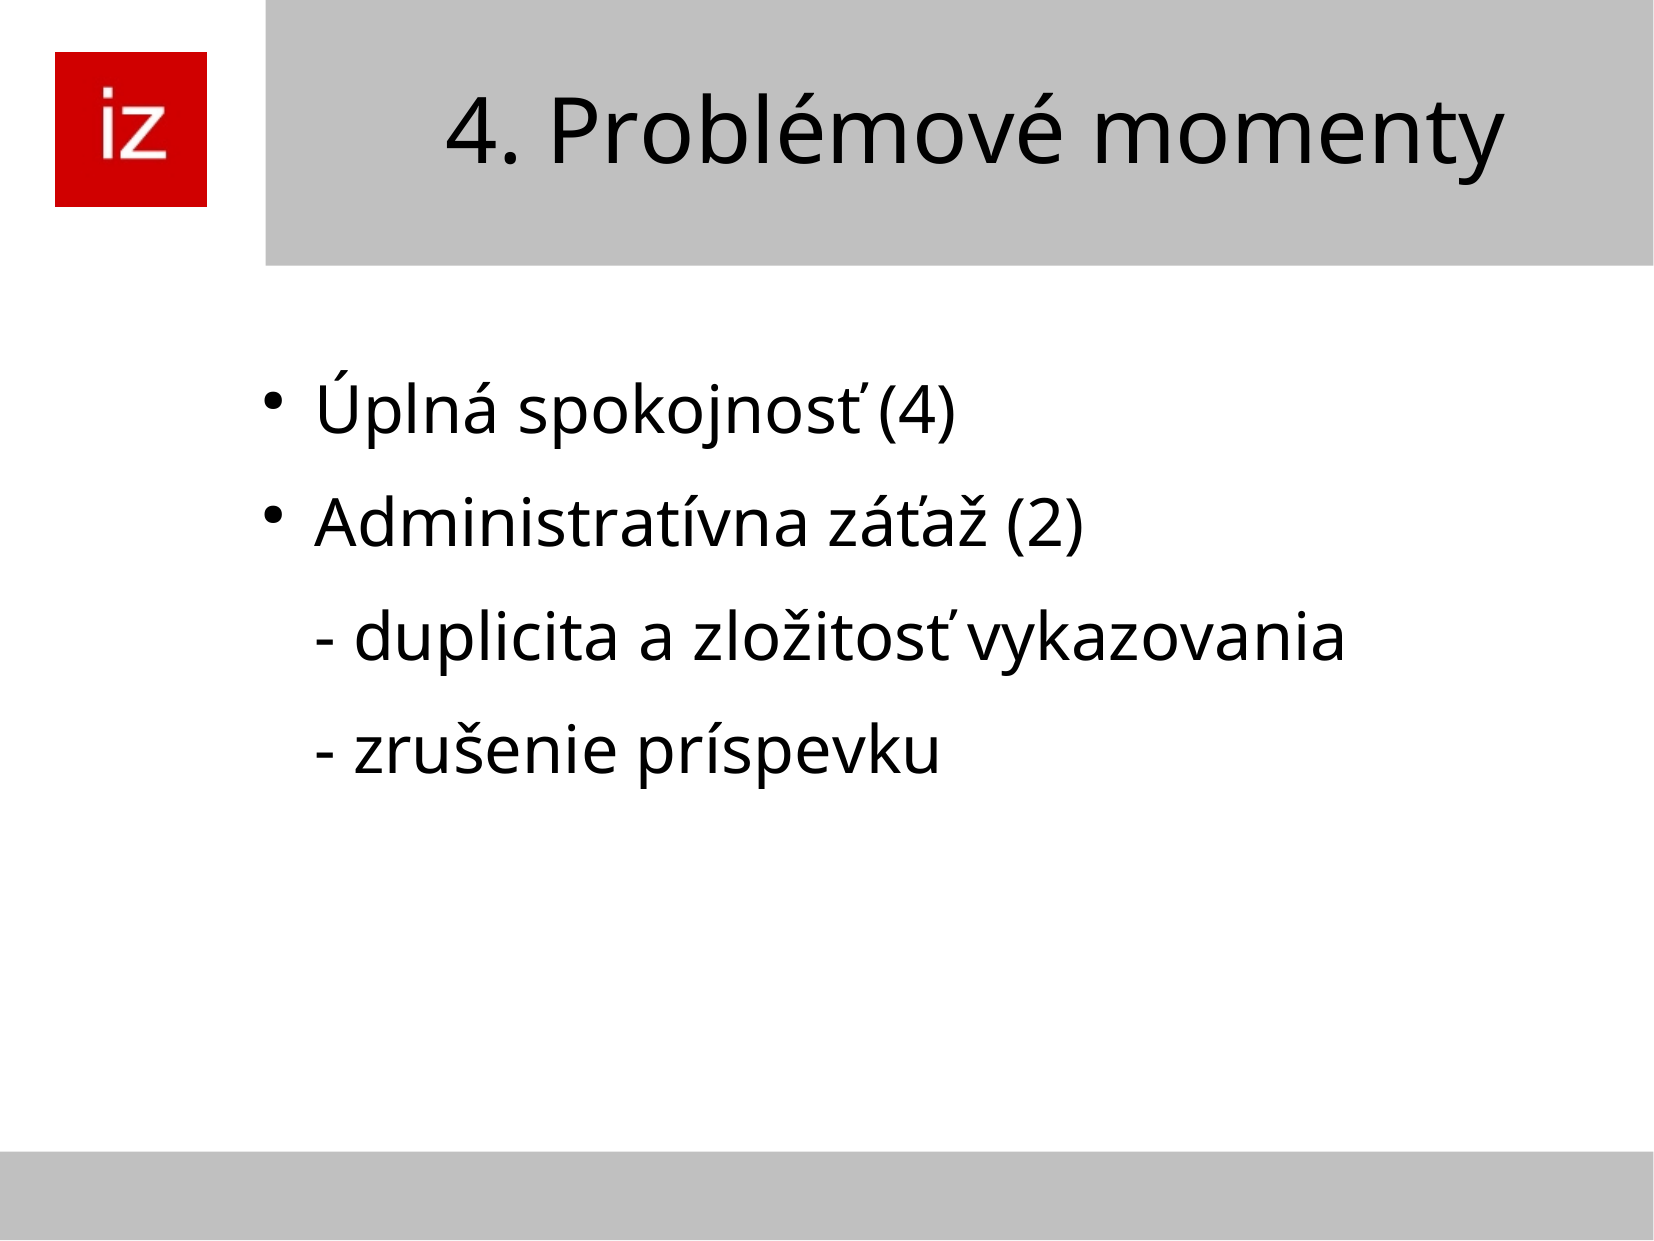

# 4. Problémové momenty
Úplná spokojnosť (4)
Administratívna záťaž (2)
- duplicita a zložitosť vykazovania
- zrušenie príspevku